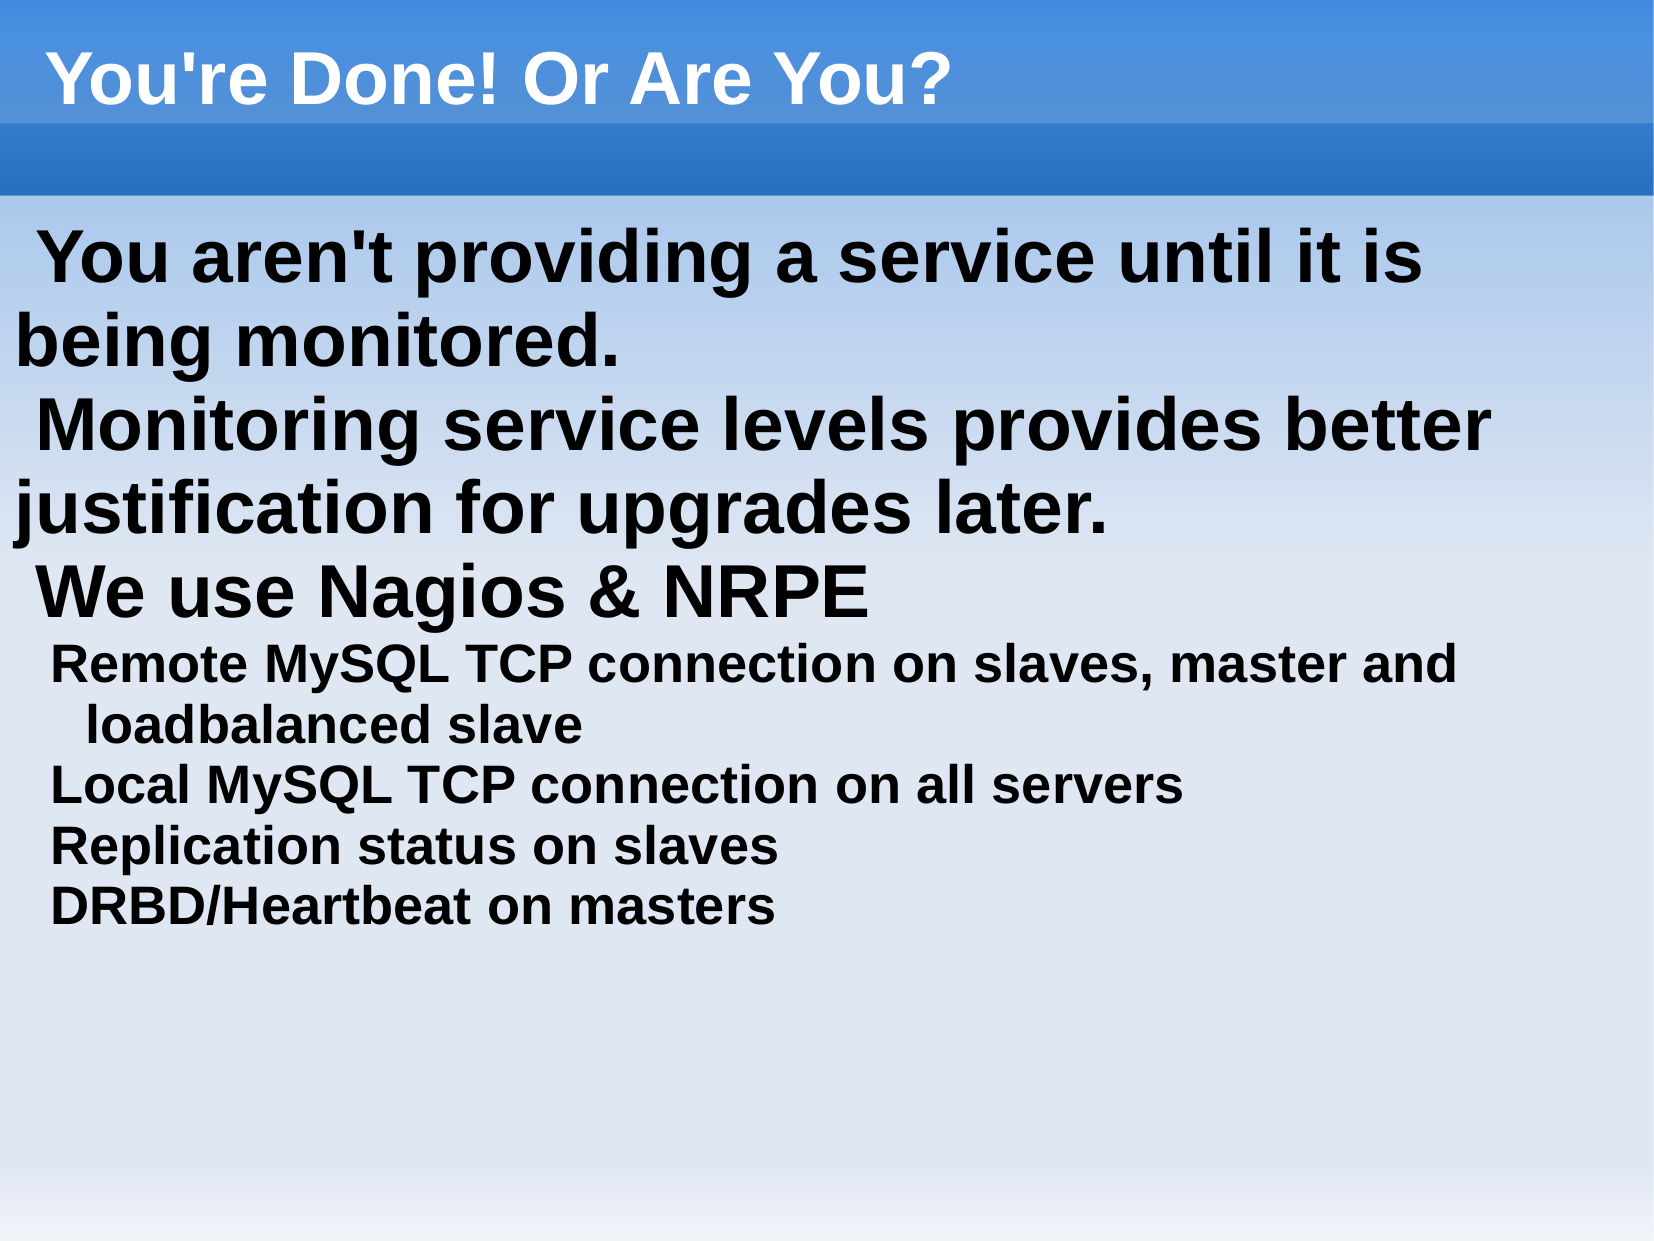

You're Done! Or Are You?
 You aren't providing a service until it is being monitored.
 Monitoring service levels provides better justification for upgrades later.
 We use Nagios & NRPE
Remote MySQL TCP connection on slaves, master and loadbalanced slave
Local MySQL TCP connection on all servers
Replication status on slaves
DRBD/Heartbeat on masters